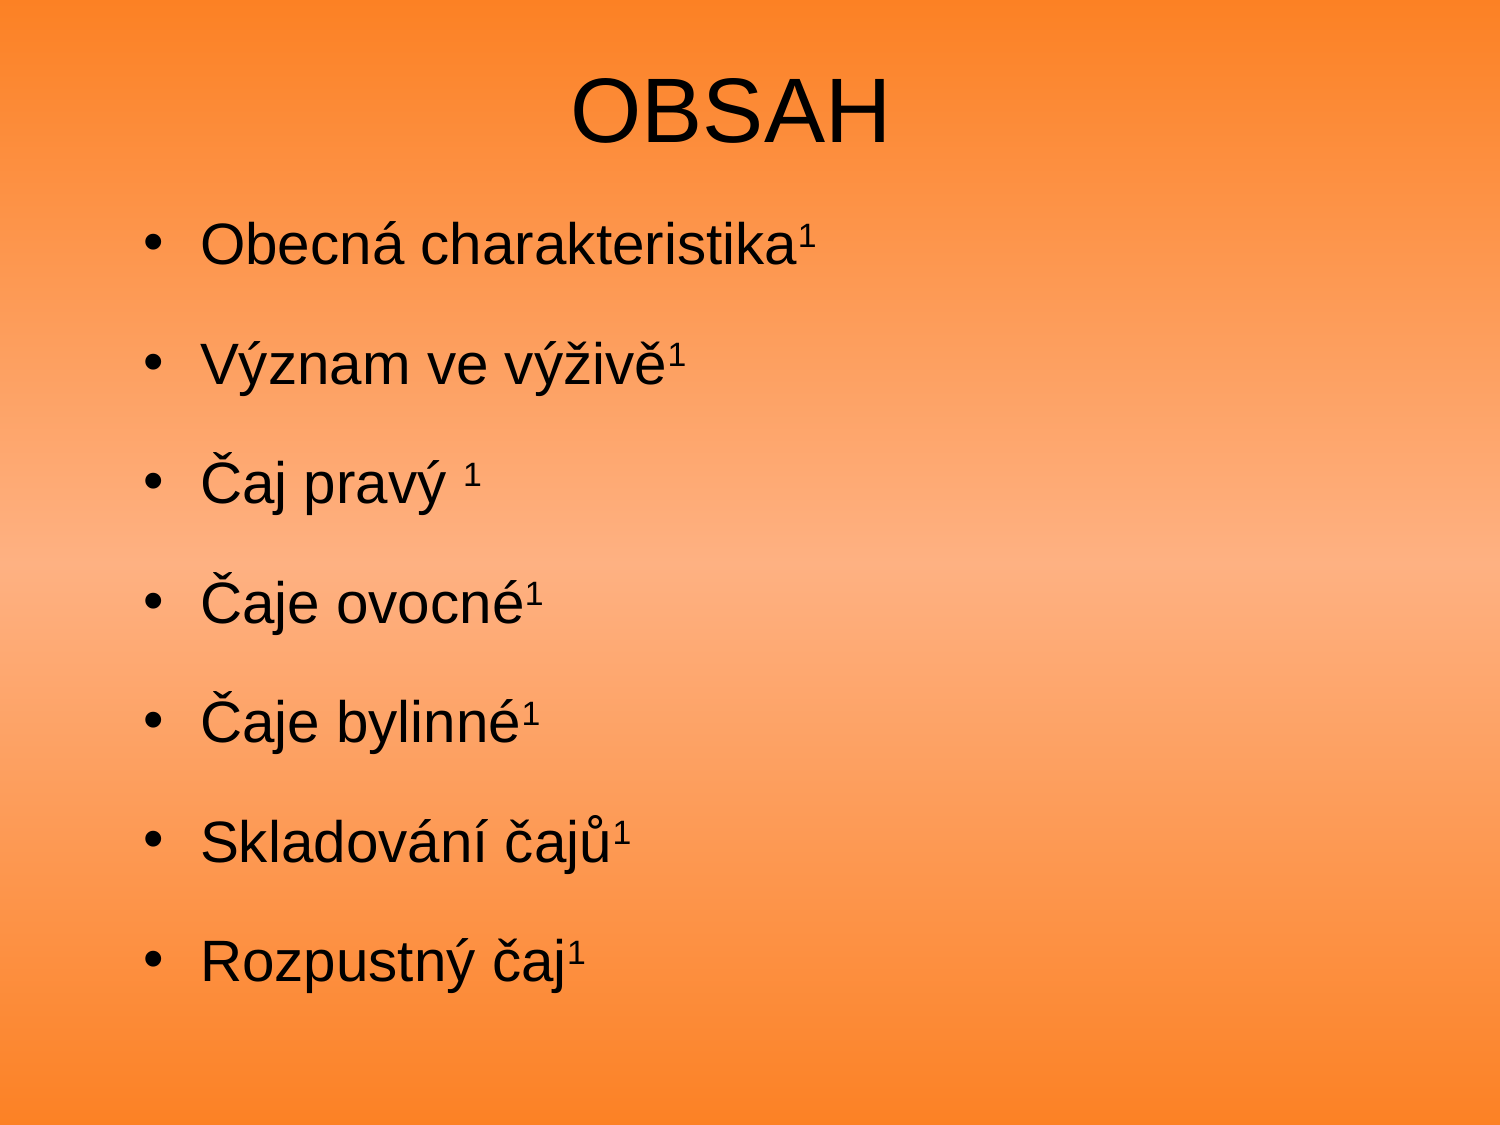

# OBSAH
Obecná charakteristika1
Význam ve výživě1
Čaj pravý 1
Čaje ovocné1
Čaje bylinné1
Skladování čajů1
Rozpustný čaj1